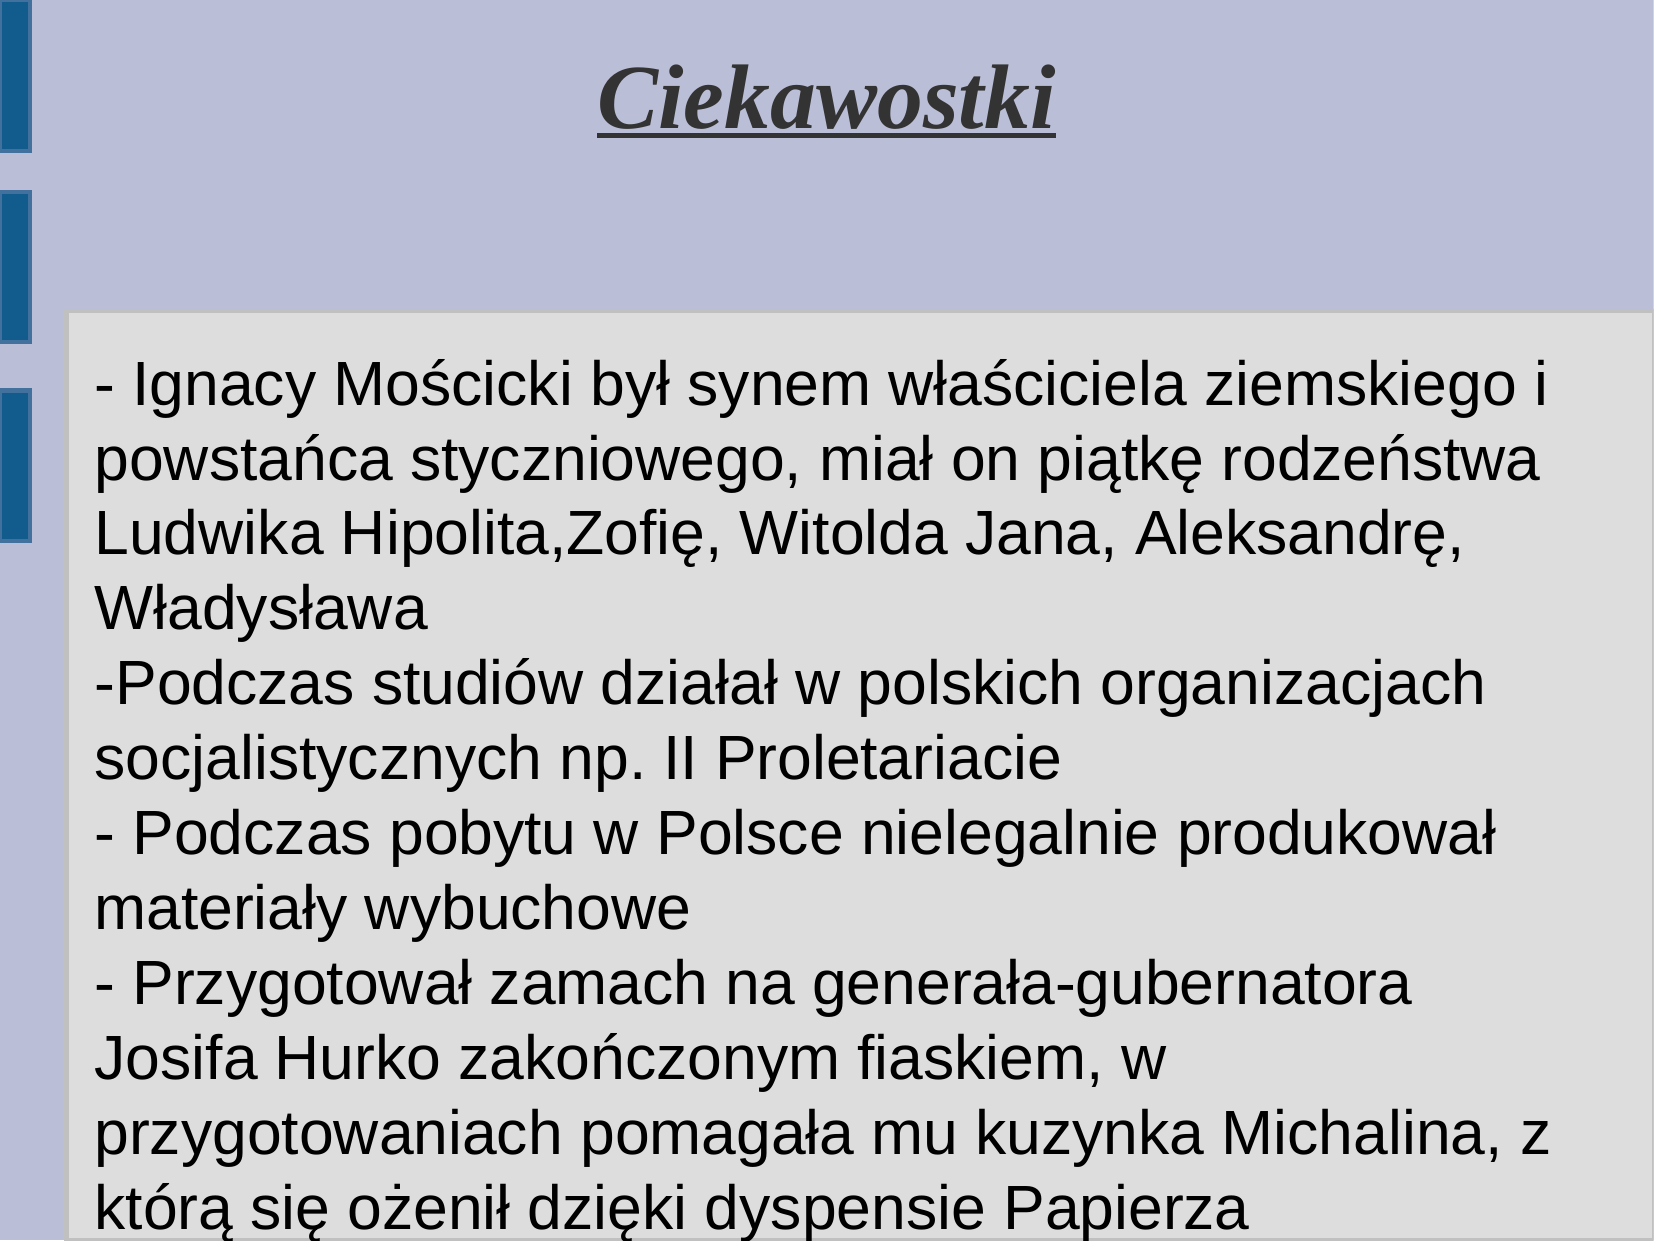

# Ciekawostki
- Ignacy Mościcki był synem właściciela ziemskiego i powstańca styczniowego, miał on piątkę rodzeństwa Ludwika Hipolita,Zofię, Witolda Jana, Aleksandrę, Władysława
-Podczas studiów działał w polskich organizacjach socjalistycznych np. II Proletariacie
- Podczas pobytu w Polsce nielegalnie produkował materiały wybuchowe
- Przygotował zamach na generała-gubernatora Josifa Hurko zakończonym fiaskiem, w przygotowaniach pomagała mu kuzynka Michalina, z którą się ożenił dzięki dyspensie Papierza